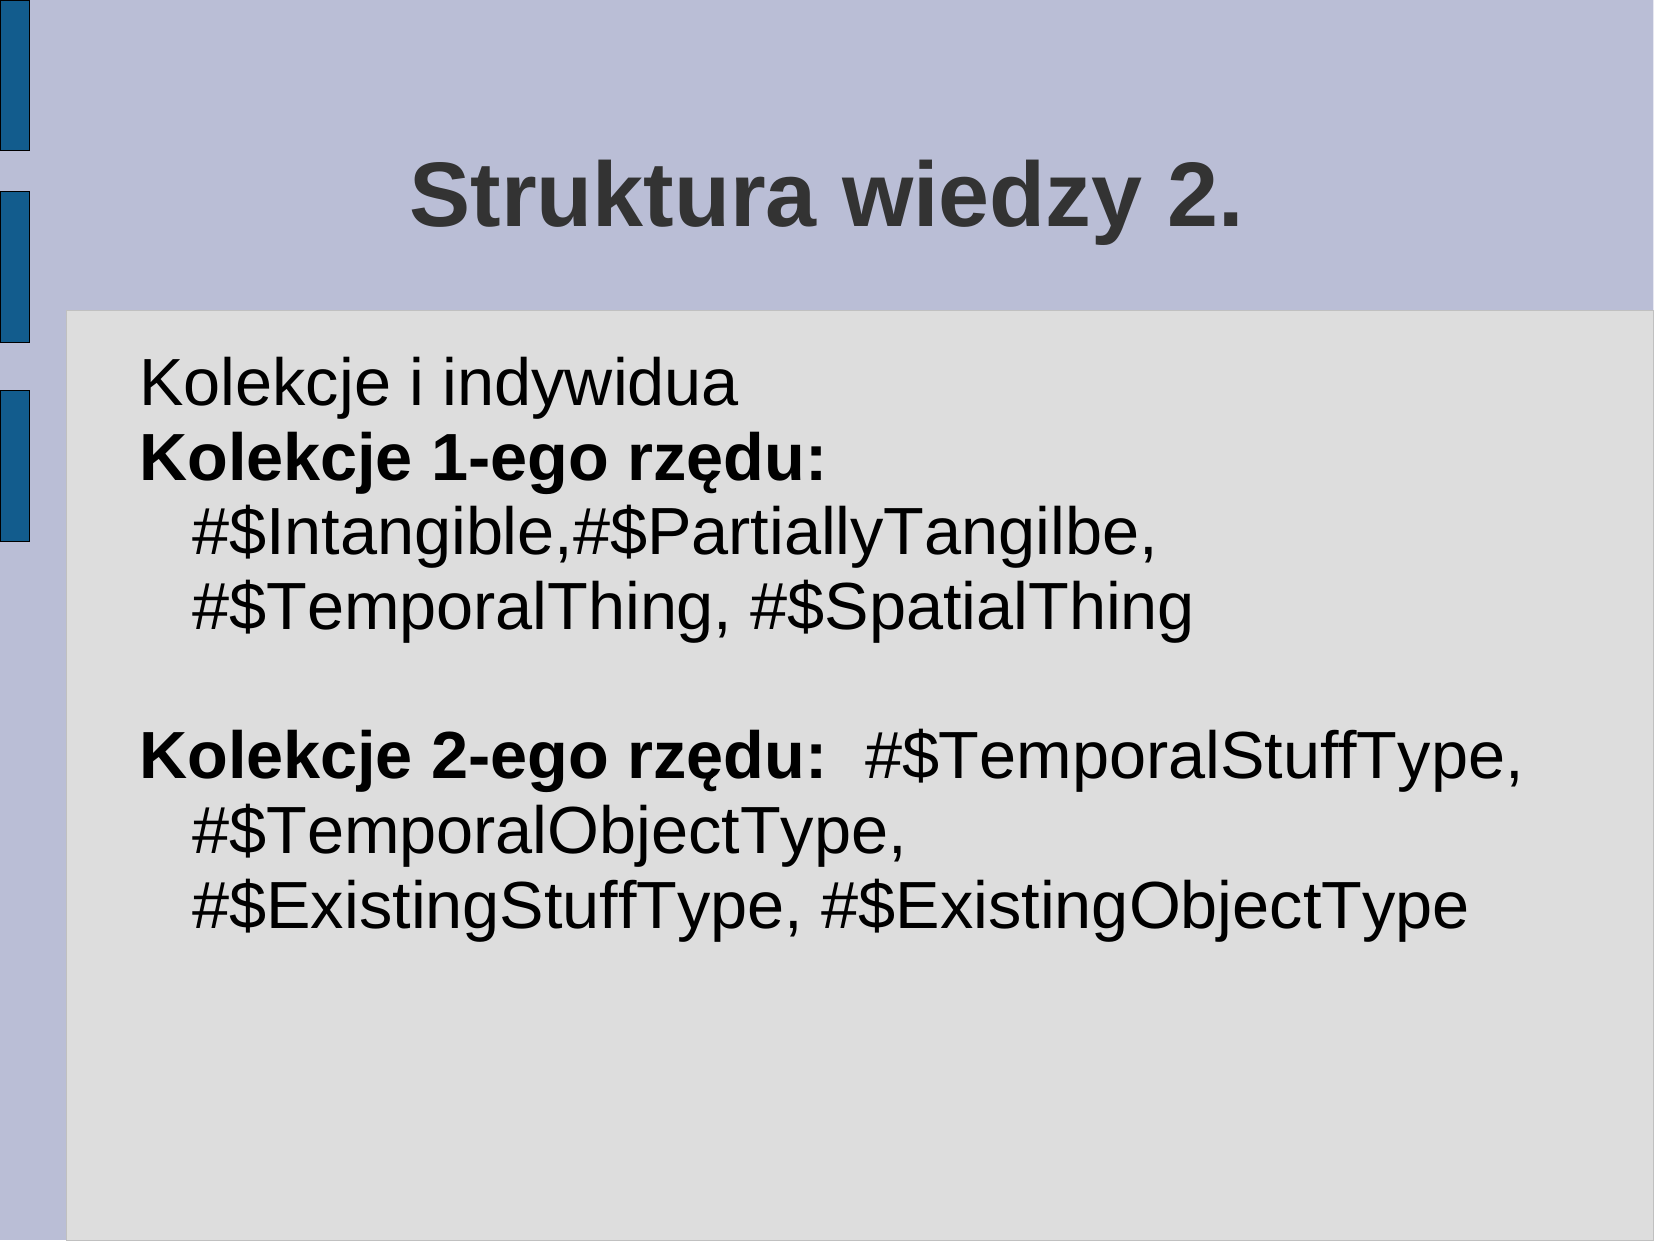

# Struktura wiedzy 2.
Kolekcje i indywidua
Kolekcje 1-ego rzędu: #$Intangible,#$PartiallyTangilbe, #$TemporalThing, #$SpatialThing
Kolekcje 2-ego rzędu: #$TemporalStuffType, #$TemporalObjectType, #$ExistingStuffType, #$ExistingObjectType